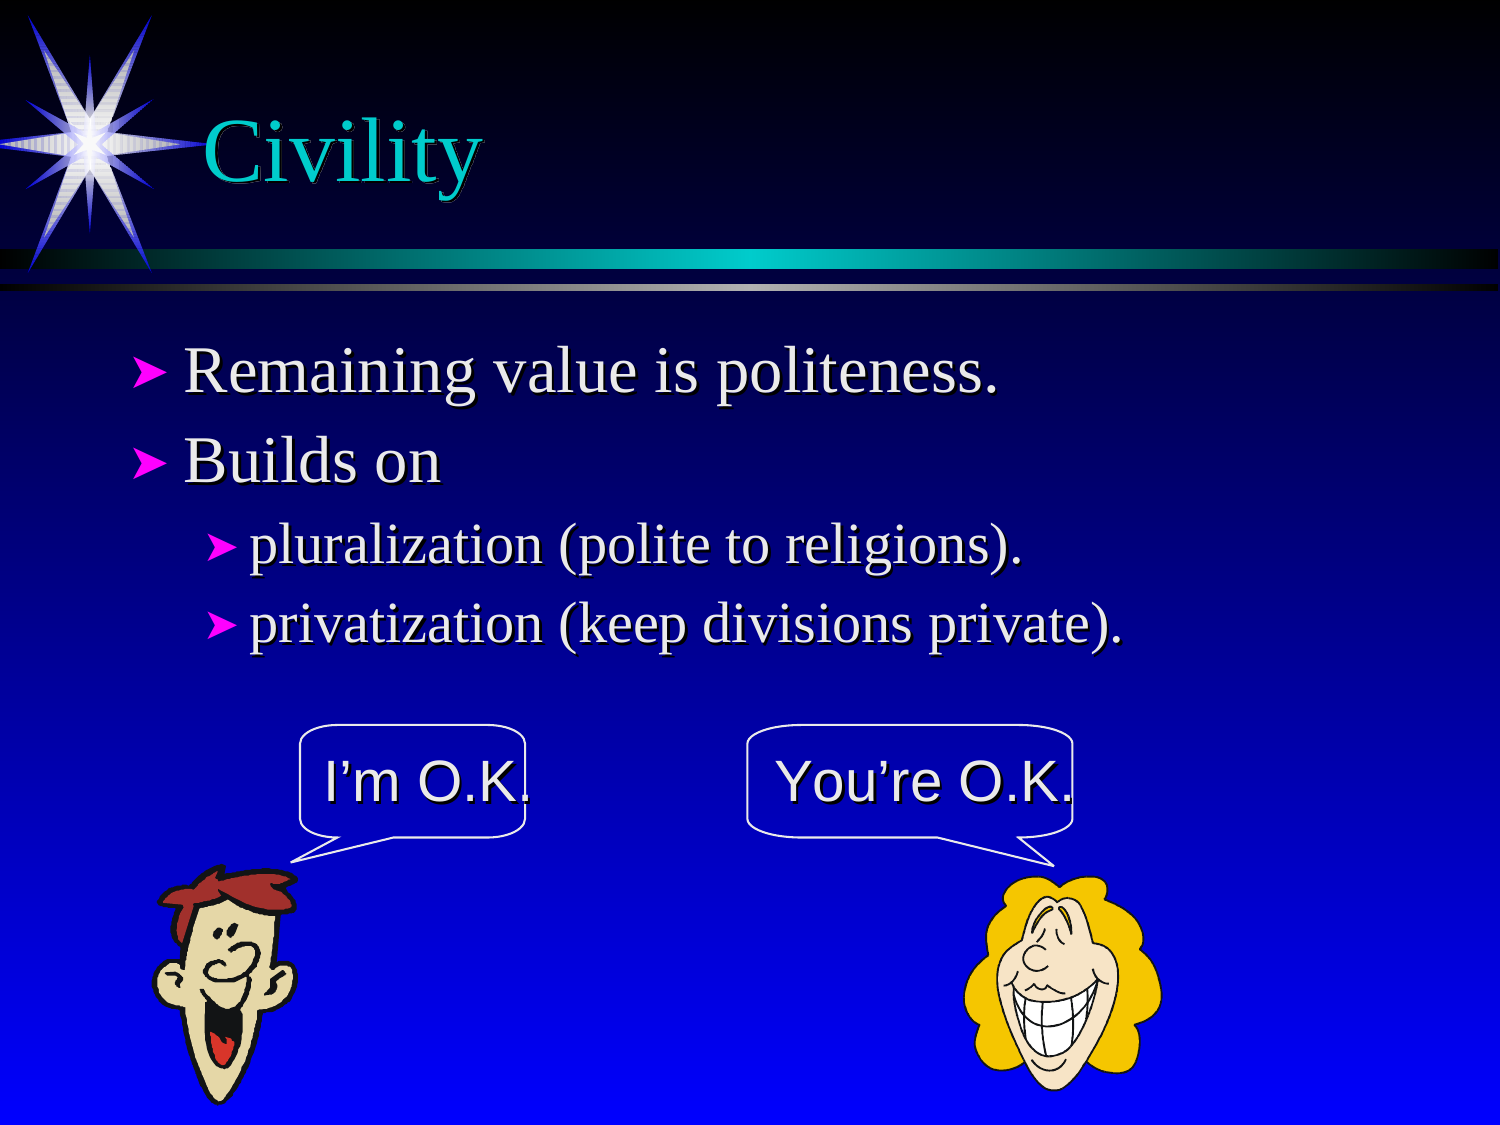

# Civility
Remaining value is politeness.
Builds on
pluralization (polite to religions).
privatization (keep divisions private).
I’m O.K.
You’re O.K.